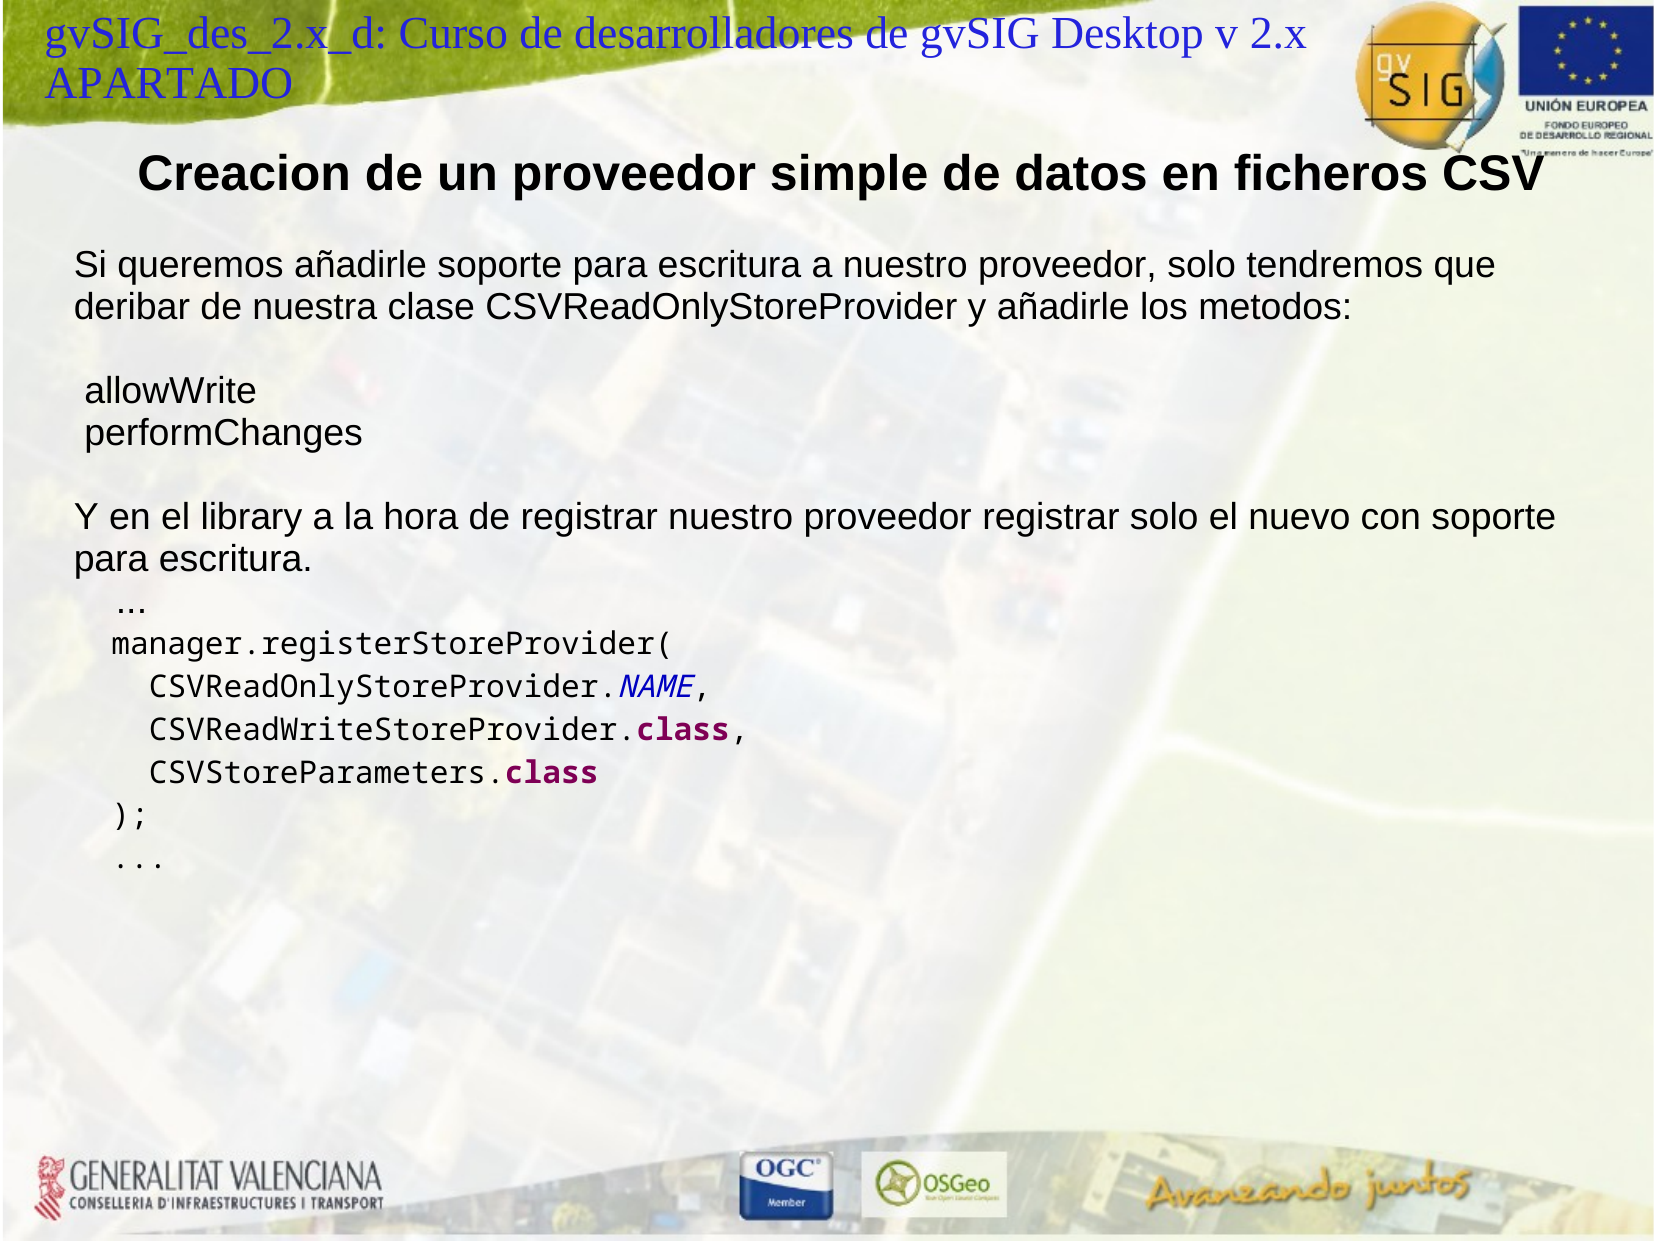

Creacion de un proveedor simple de datos en ficheros CSV
Si queremos añadirle soporte para escritura a nuestro proveedor, solo tendremos que deribar de nuestra clase CSVReadOnlyStoreProvider y añadirle los metodos:
 allowWrite
 performChanges
Y en el library a la hora de registrar nuestro proveedor registrar solo el nuevo con soporte para escritura.
 ...
 manager.registerStoreProvider(
 CSVReadOnlyStoreProvider.NAME,
 CSVReadWriteStoreProvider.class,
 CSVStoreParameters.class
 );
 ...